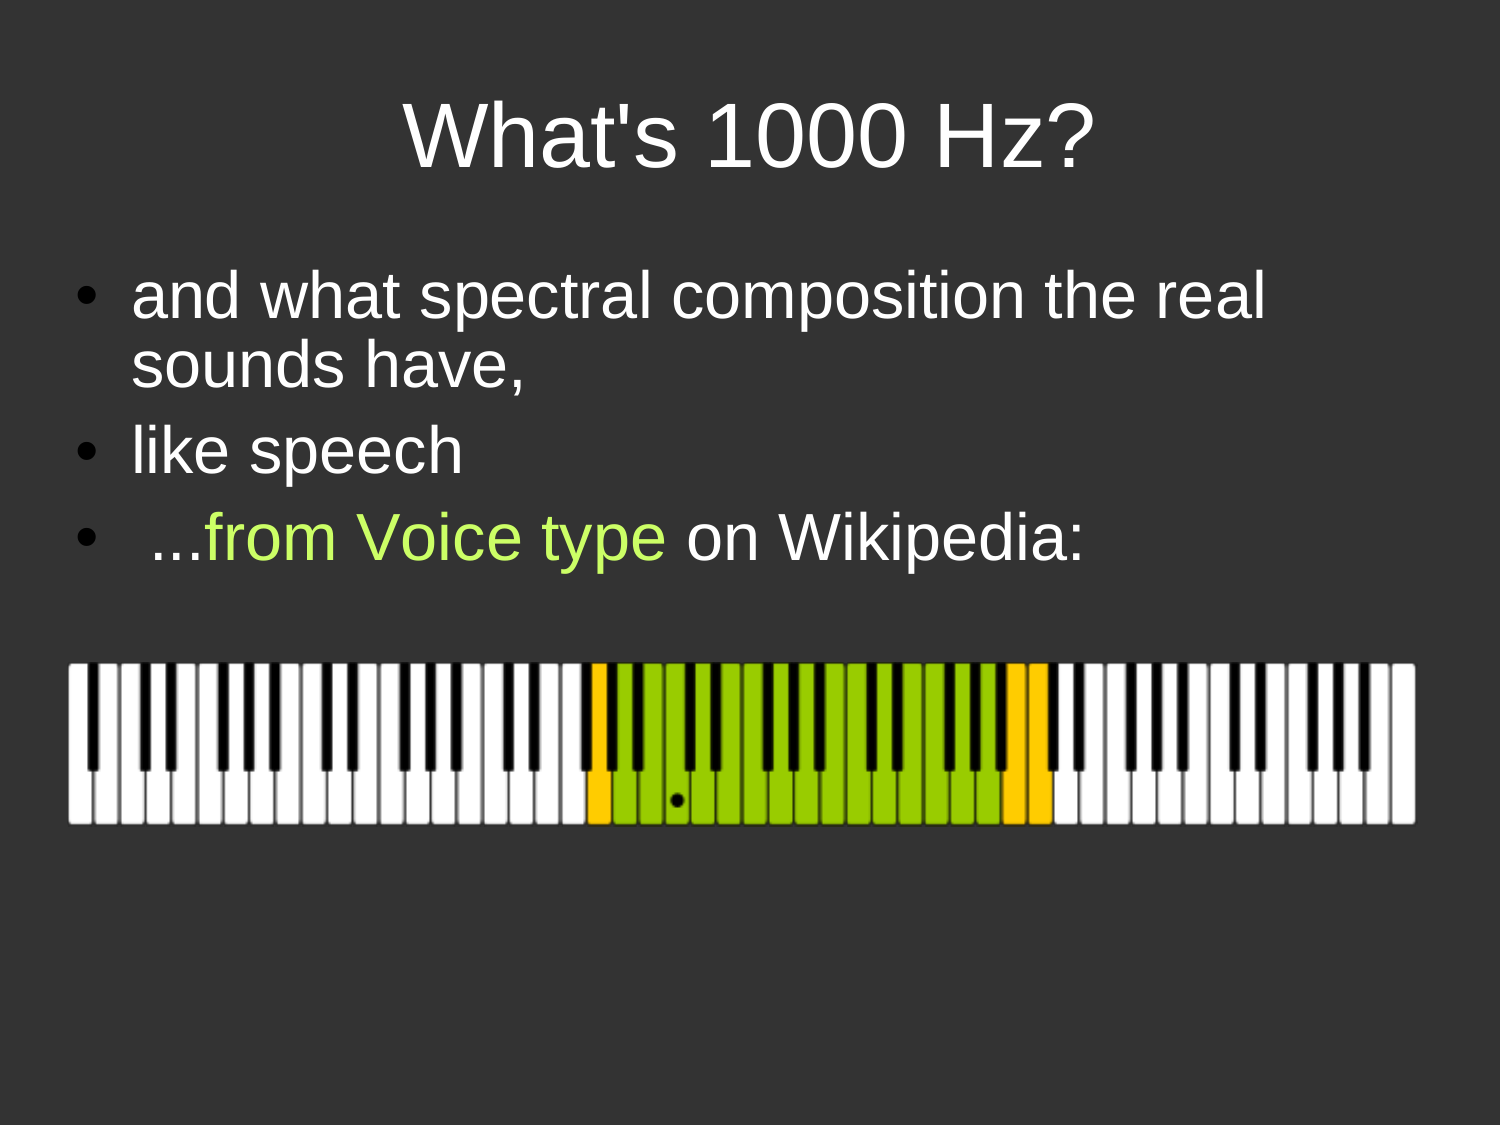

# What's 1000 Hz?
and what spectral composition the real sounds have,
like speech
 ...from Voice type on Wikipedia: